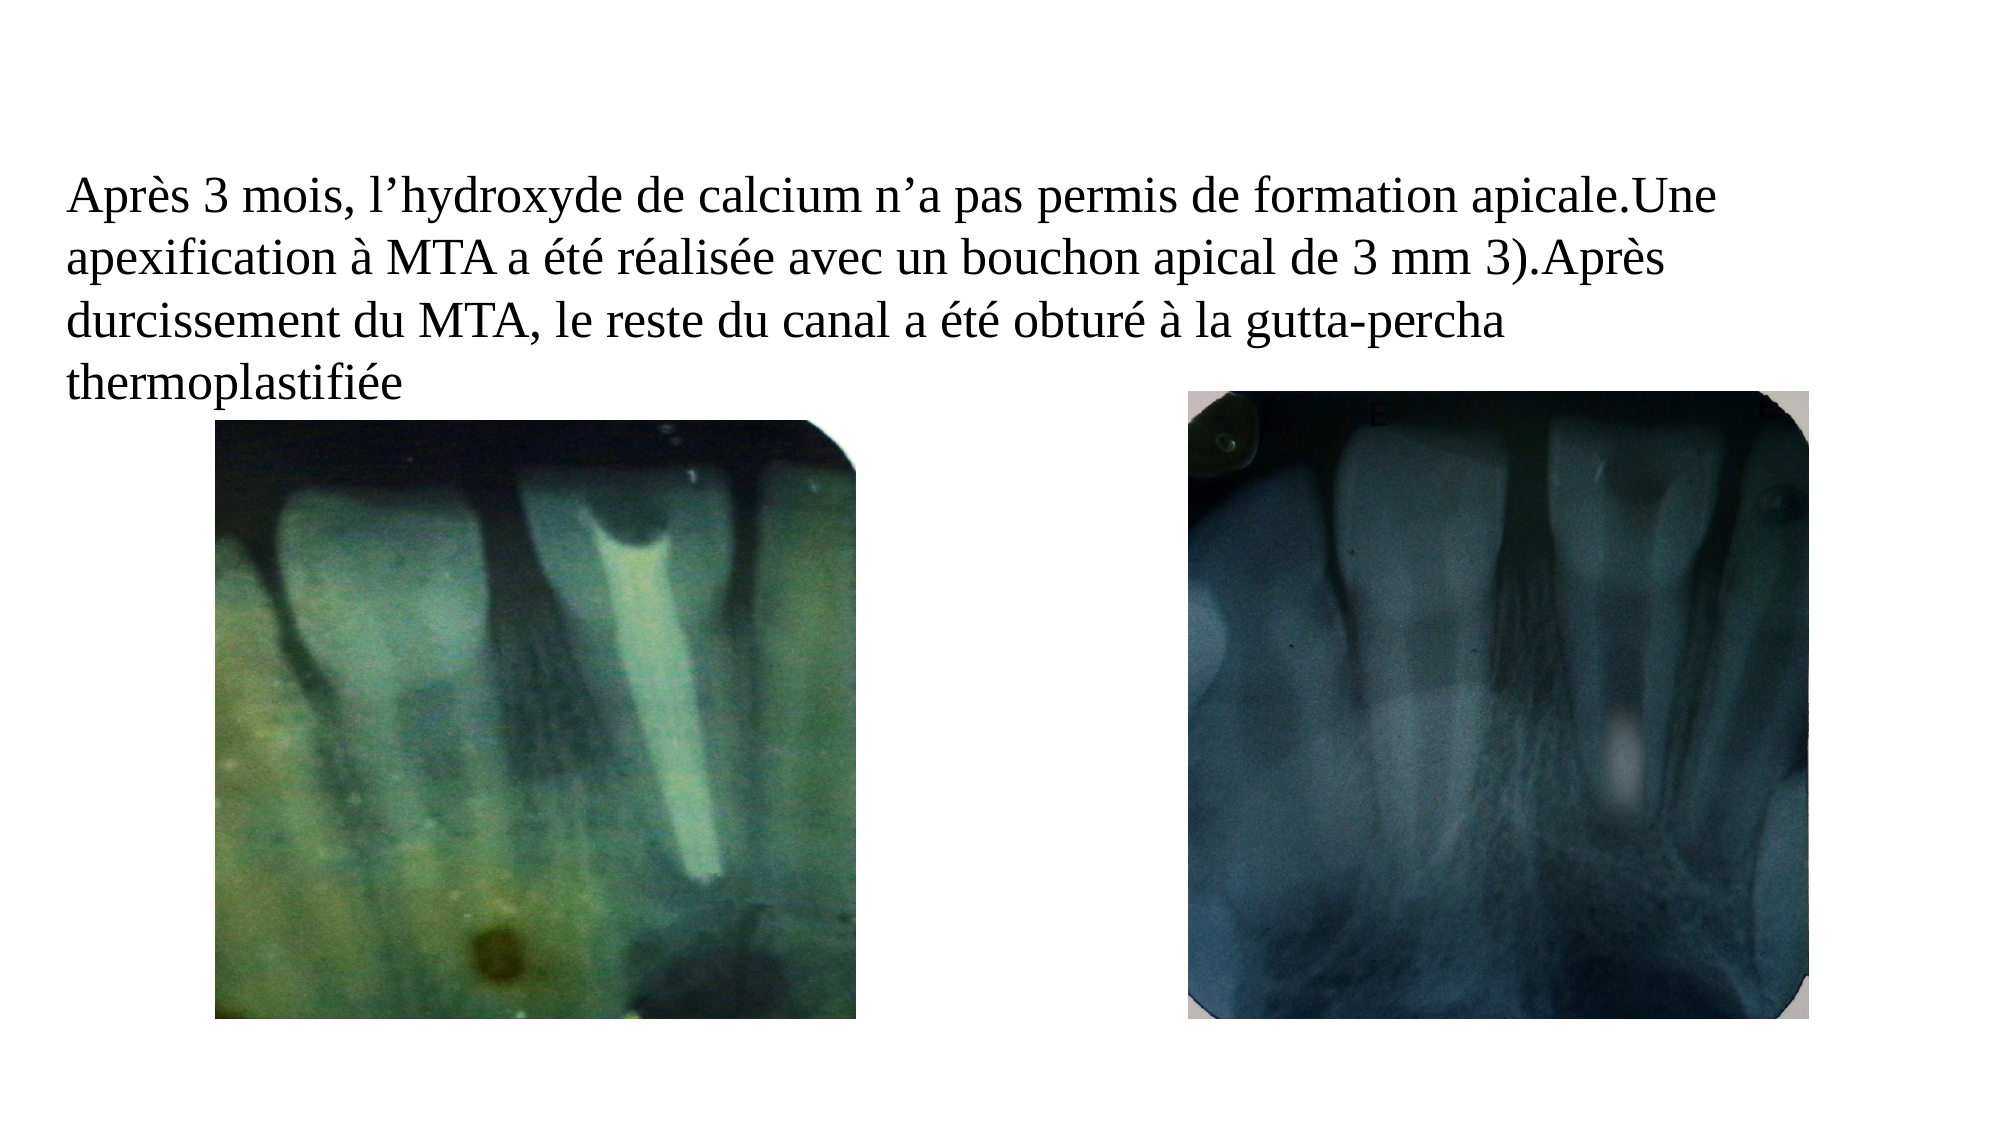

Après 3 mois, l’hydroxyde de calcium n’a pas permis de formation apicale.Une apexification à MTA a été réalisée avec un bouchon apical de 3 mm 3).Après durcissement du MTA, le reste du canal a été obturé à la gutta-percha thermoplastifiée